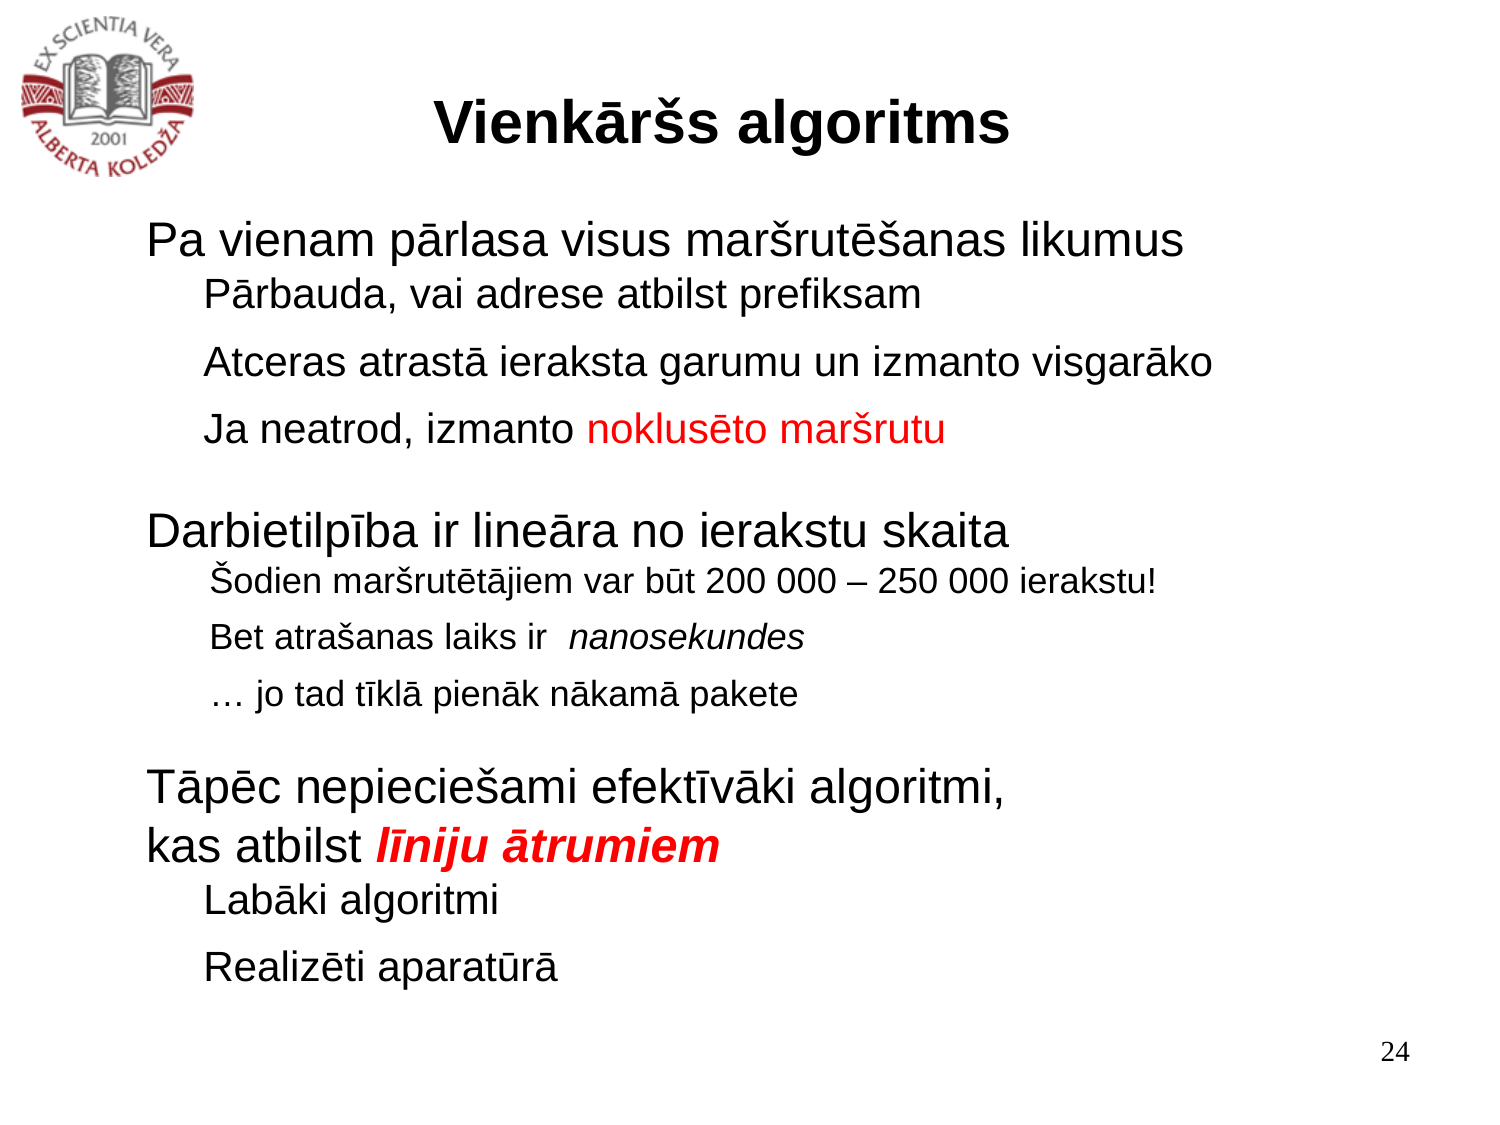

# Vienkāršs algoritms
Pa vienam pārlasa visus maršrutēšanas likumus
Pārbauda, vai adrese atbilst prefiksam
Atceras atrastā ieraksta garumu un izmanto visgarāko
Ja neatrod, izmanto noklusēto maršrutu
Darbietilpība ir lineāra no ierakstu skaita
Šodien maršrutētājiem var būt 200 000 – 250 000 ierakstu!
Bet atrašanas laiks ir nanosekundes
… jo tad tīklā pienāk nākamā pakete
Tāpēc nepieciešami efektīvāki algoritmi,
kas atbilst līniju ātrumiem
Labāki algoritmi
Realizēti aparatūrā